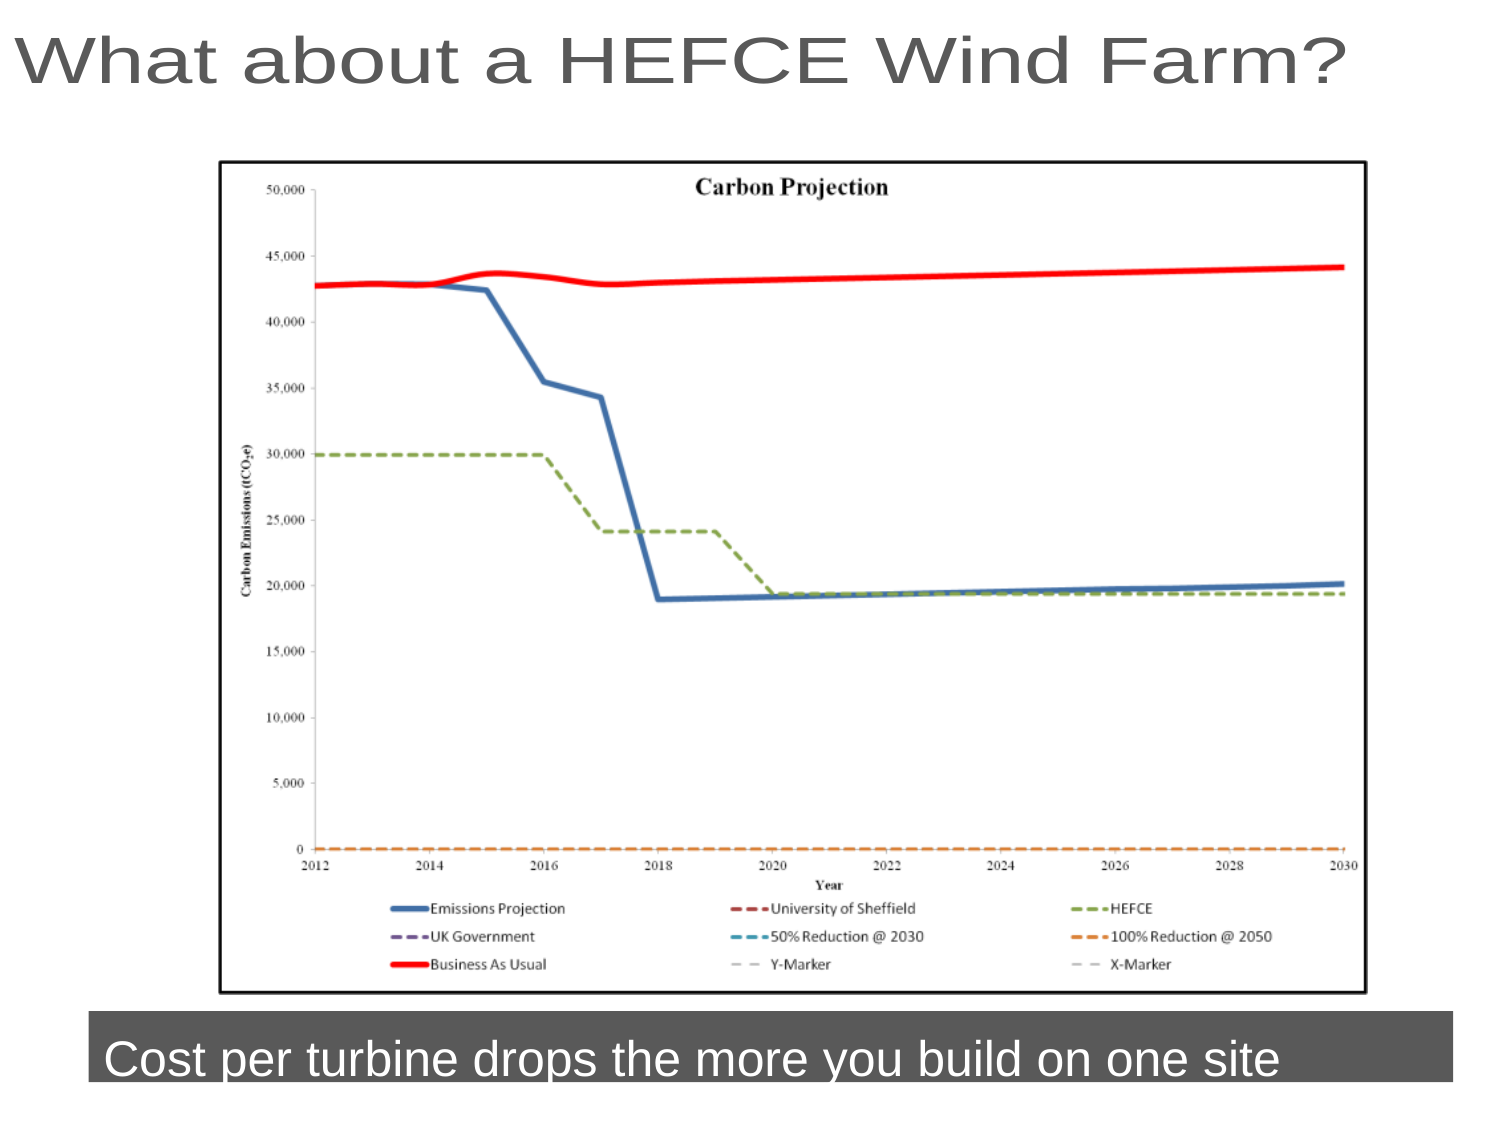

What about a HEFCE Wind Farm?
Cost per turbine drops the more you build on one site